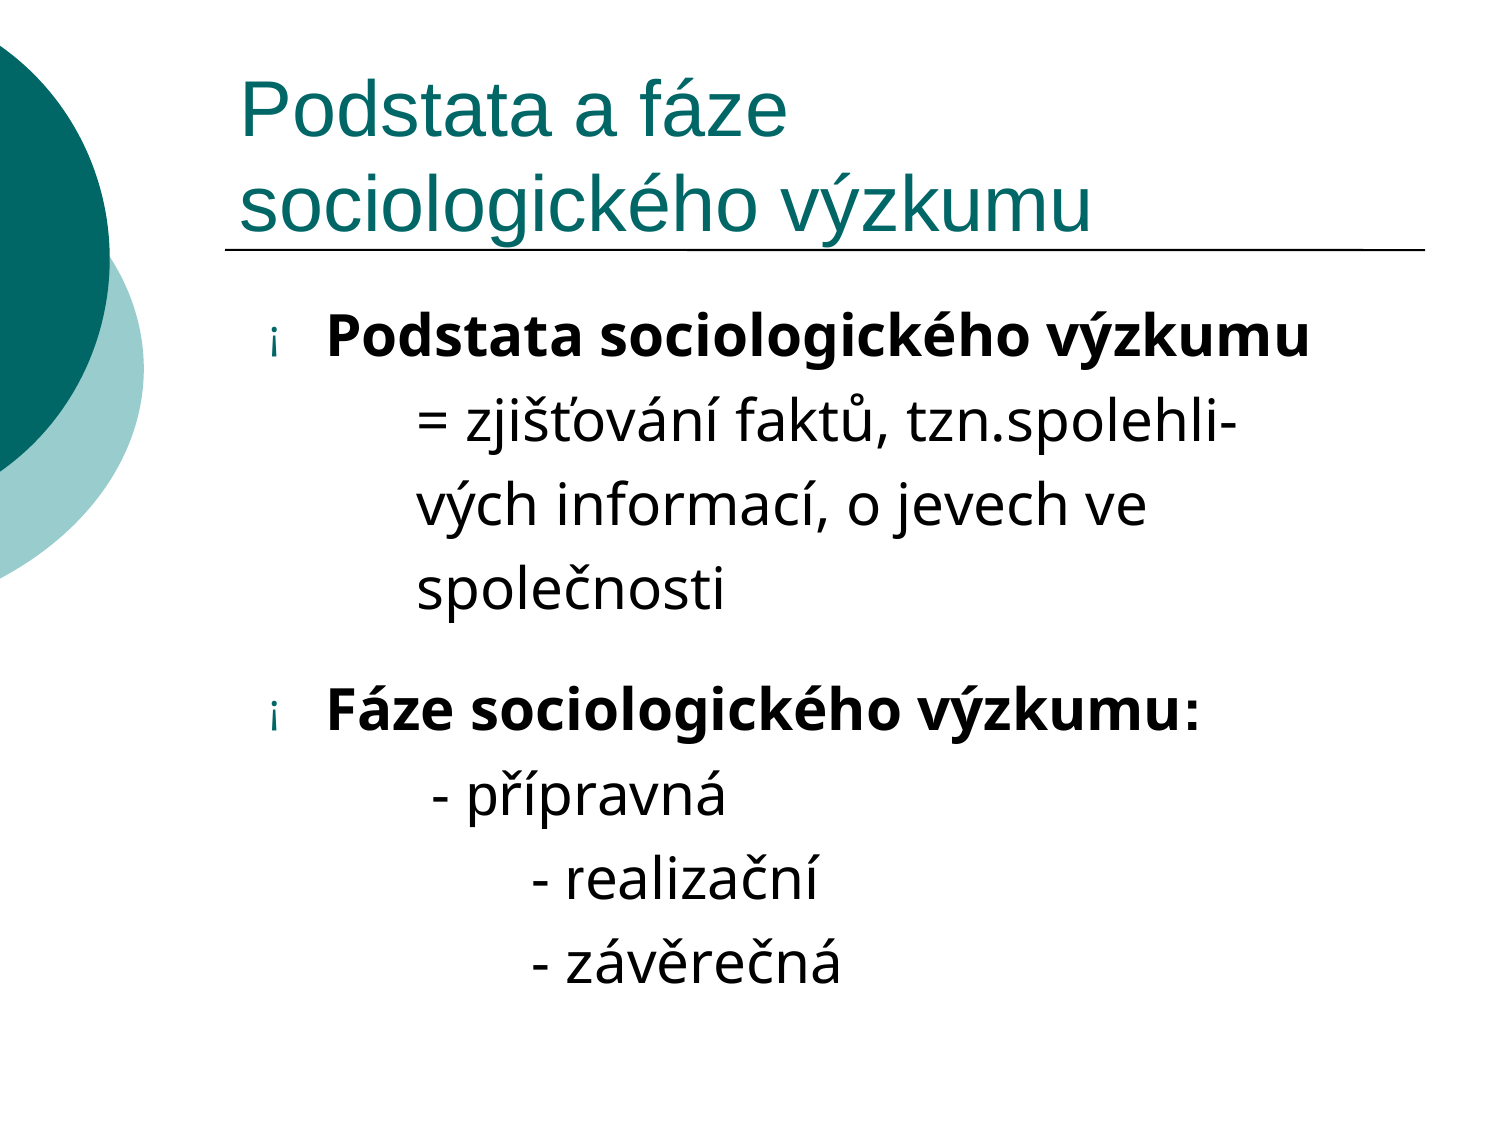

# Podstata a fáze sociologického výzkumu
Podstata sociologického výzkumu
 = zjišťování faktů, tzn.spolehli-
 vých informací, o jevech ve
 společnosti
Fáze sociologického výzkumu:
 - přípravná
		- realizační
		- závěrečná